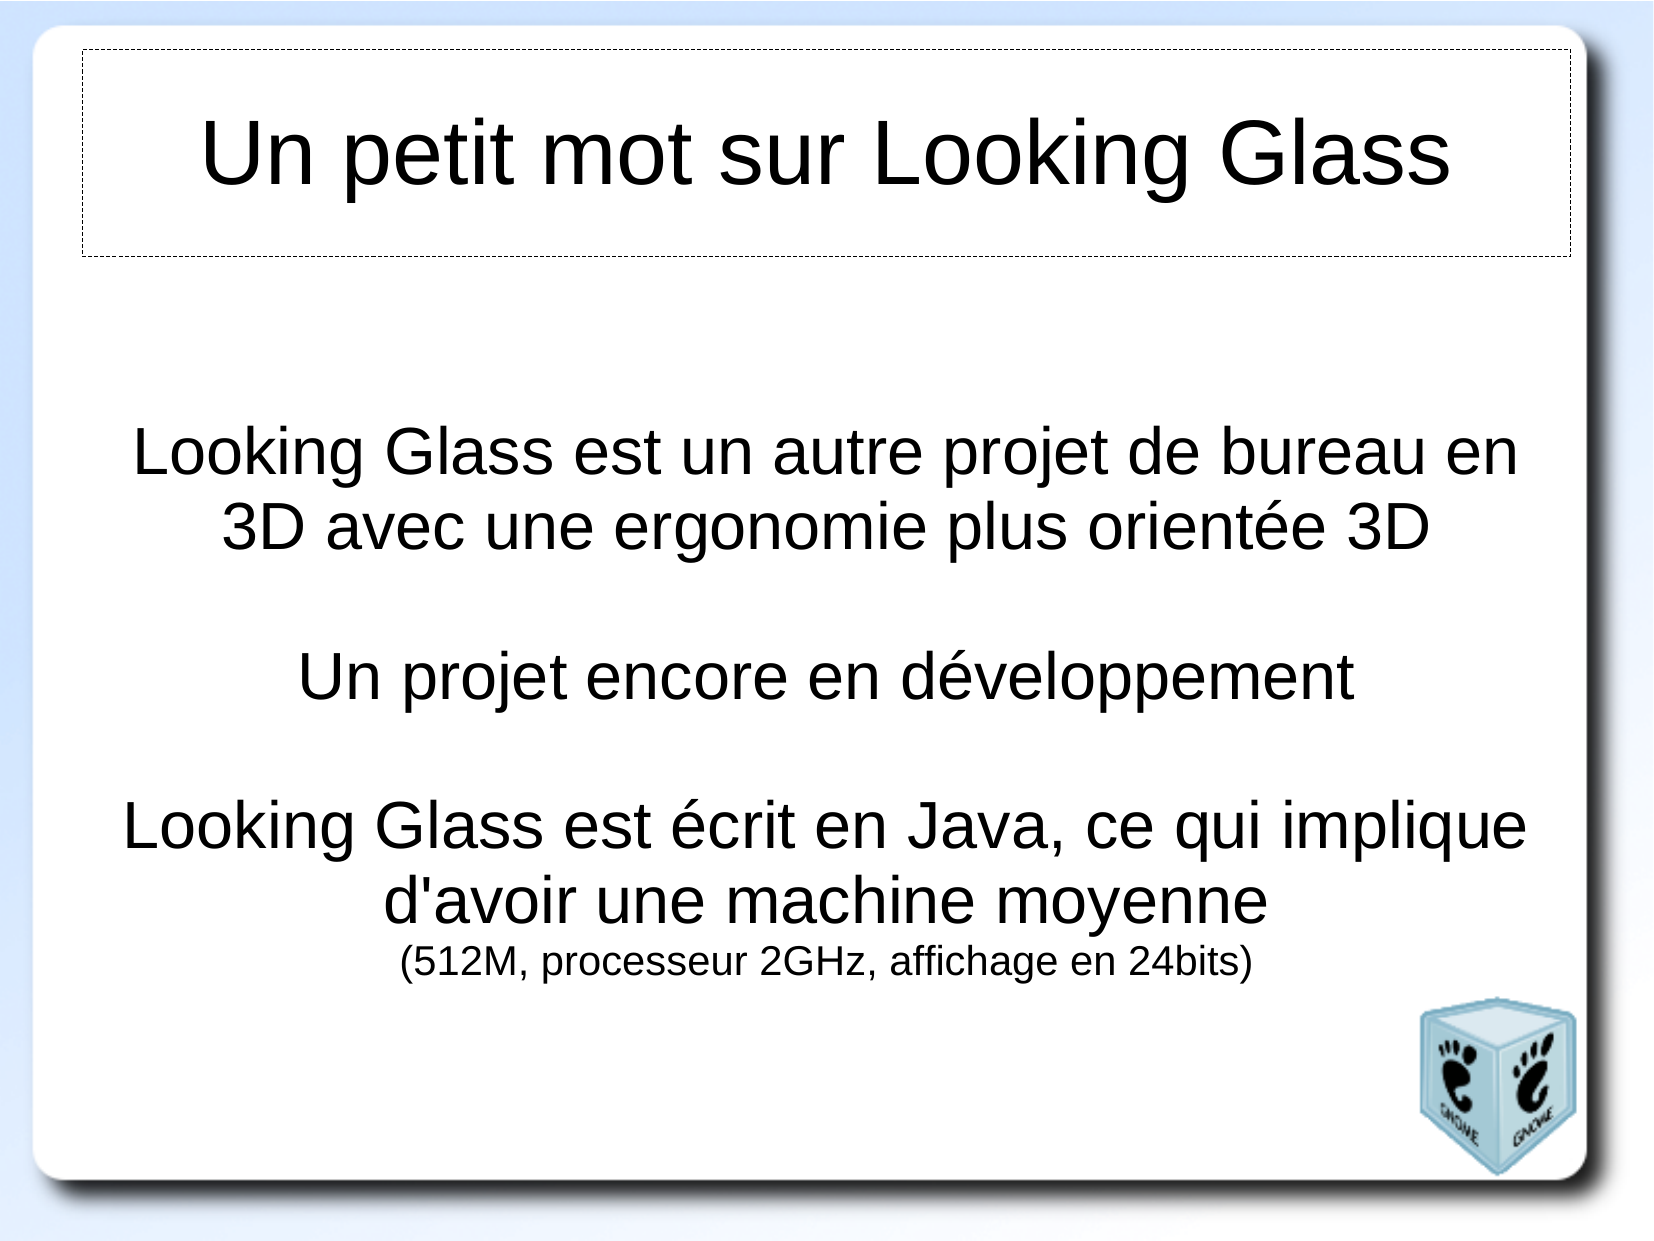

# Un petit mot sur Looking Glass
Looking Glass est un autre projet de bureau en 3D avec une ergonomie plus orientée 3D
Un projet encore en développement
Looking Glass est écrit en Java, ce qui implique d'avoir une machine moyenne
(512M, processeur 2GHz, affichage en 24bits)